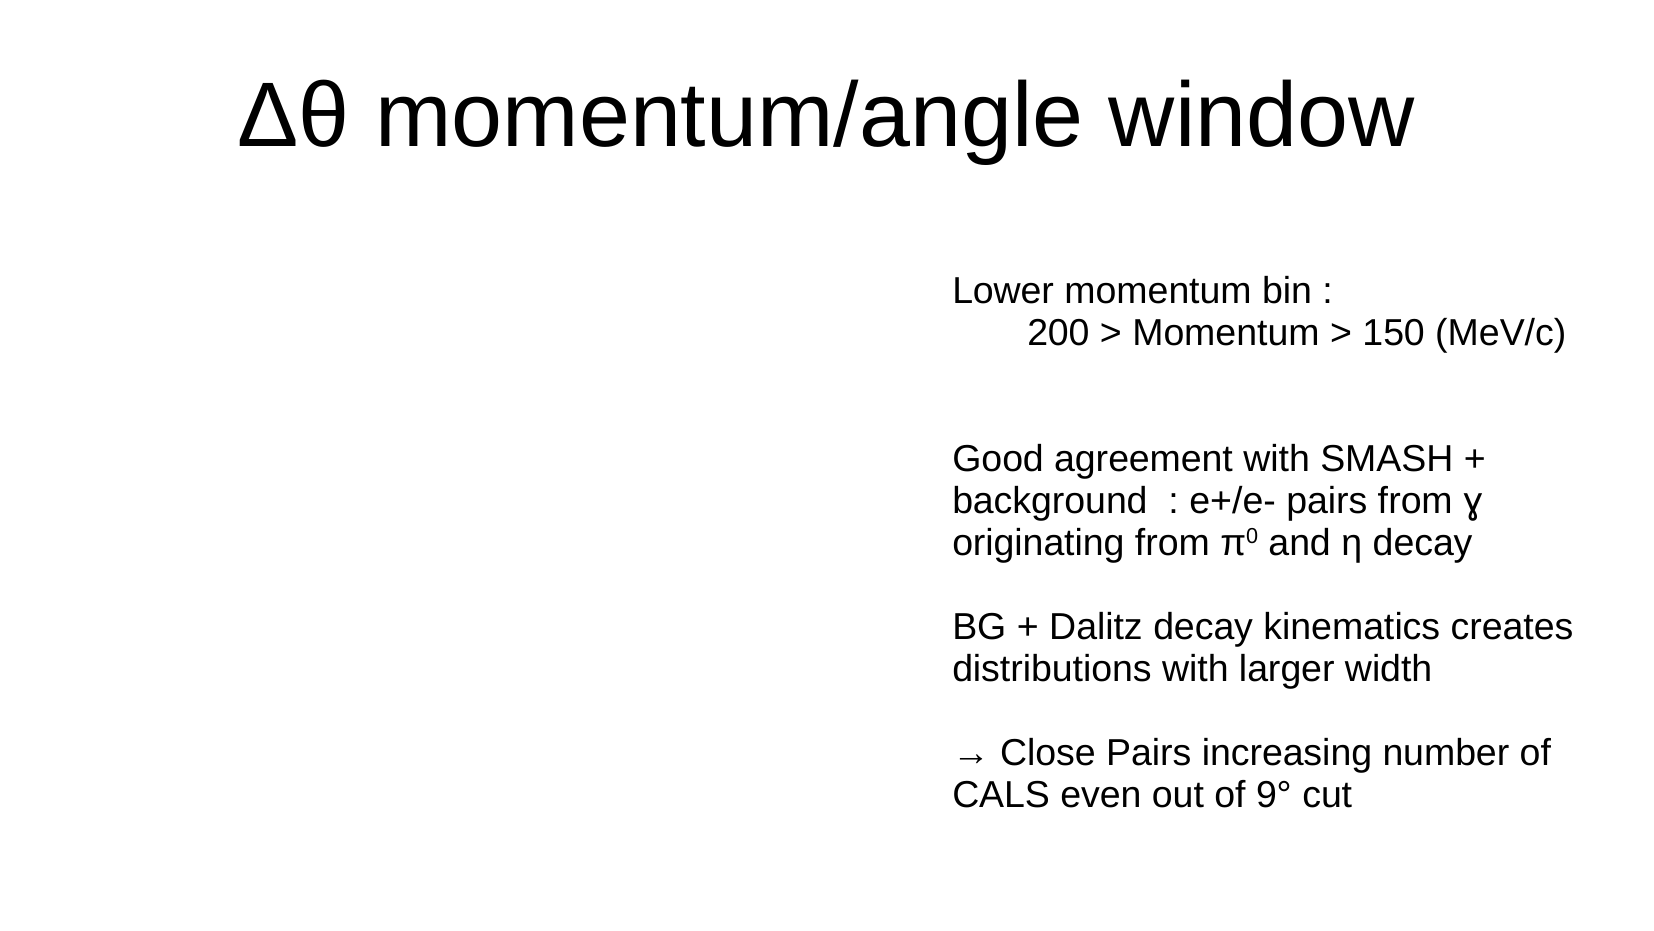

# Δθ momentum/angle window
Lower momentum bin :
	200 > Momentum > 150 (MeV/c)
Good agreement with SMASH + background : e+/e- pairs from ɣ originating from π0 and η decay
BG + Dalitz decay kinematics creates distributions with larger width
→ Close Pairs increasing number of CALS even out of 9° cut